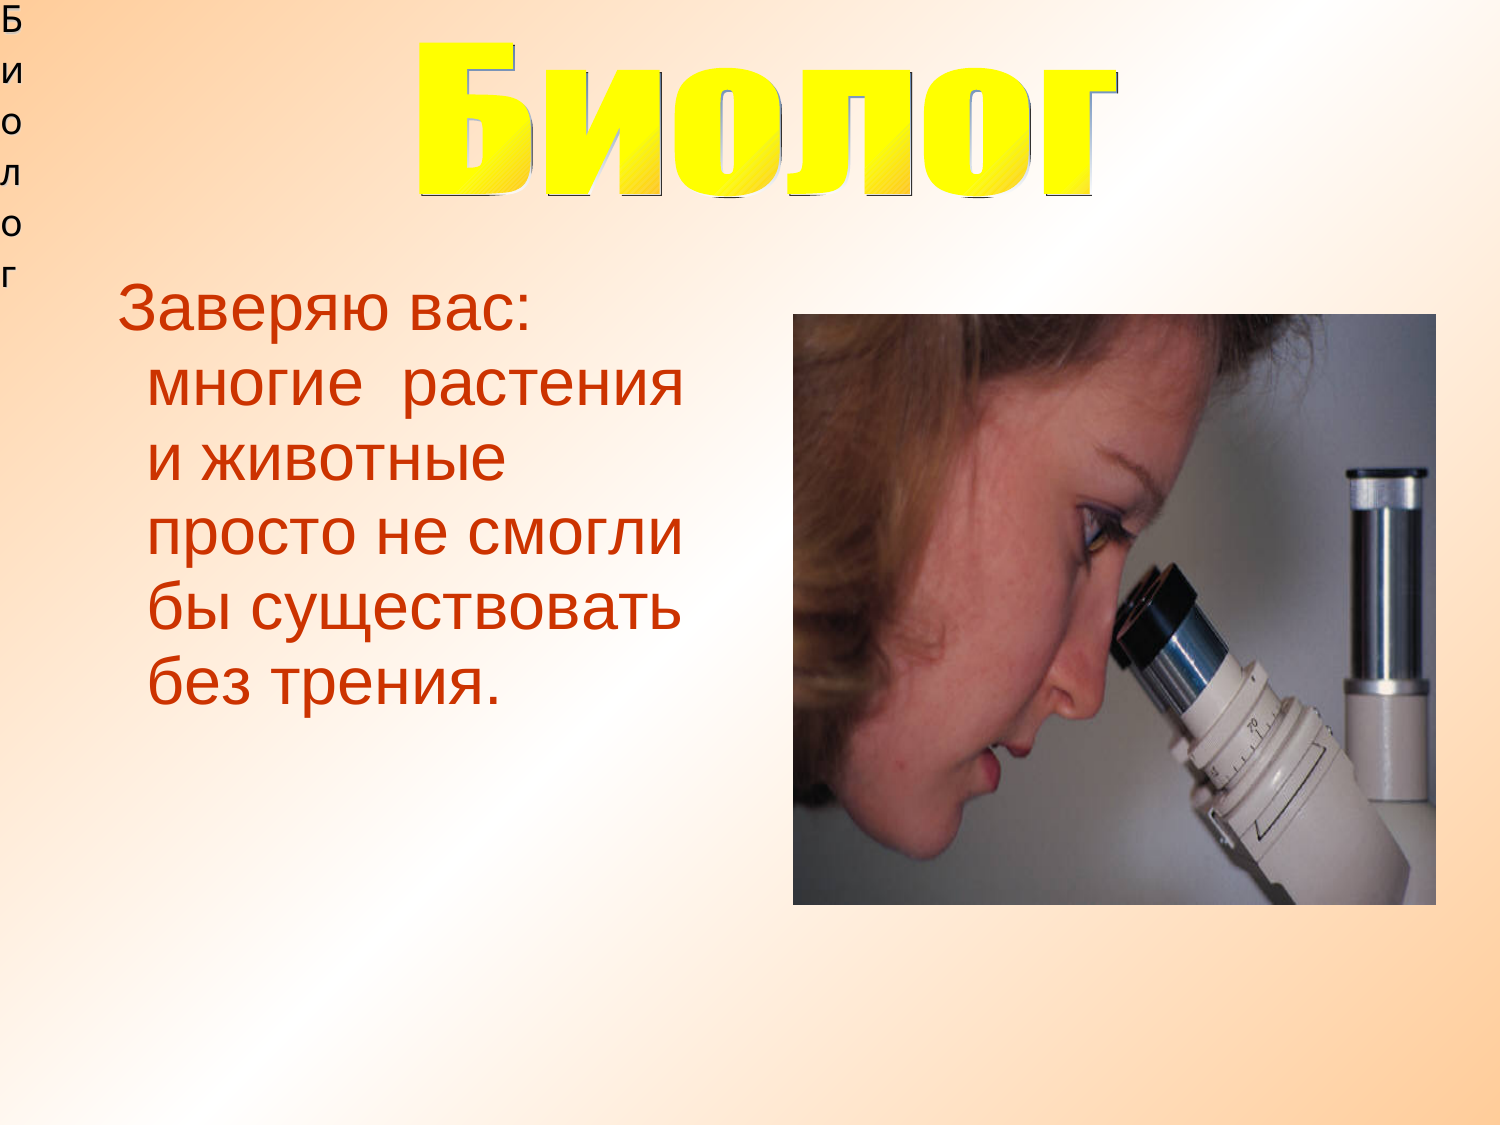

Биолог
# Заверяю вас: многие растения и животные просто не смогли бы существовать без трения.